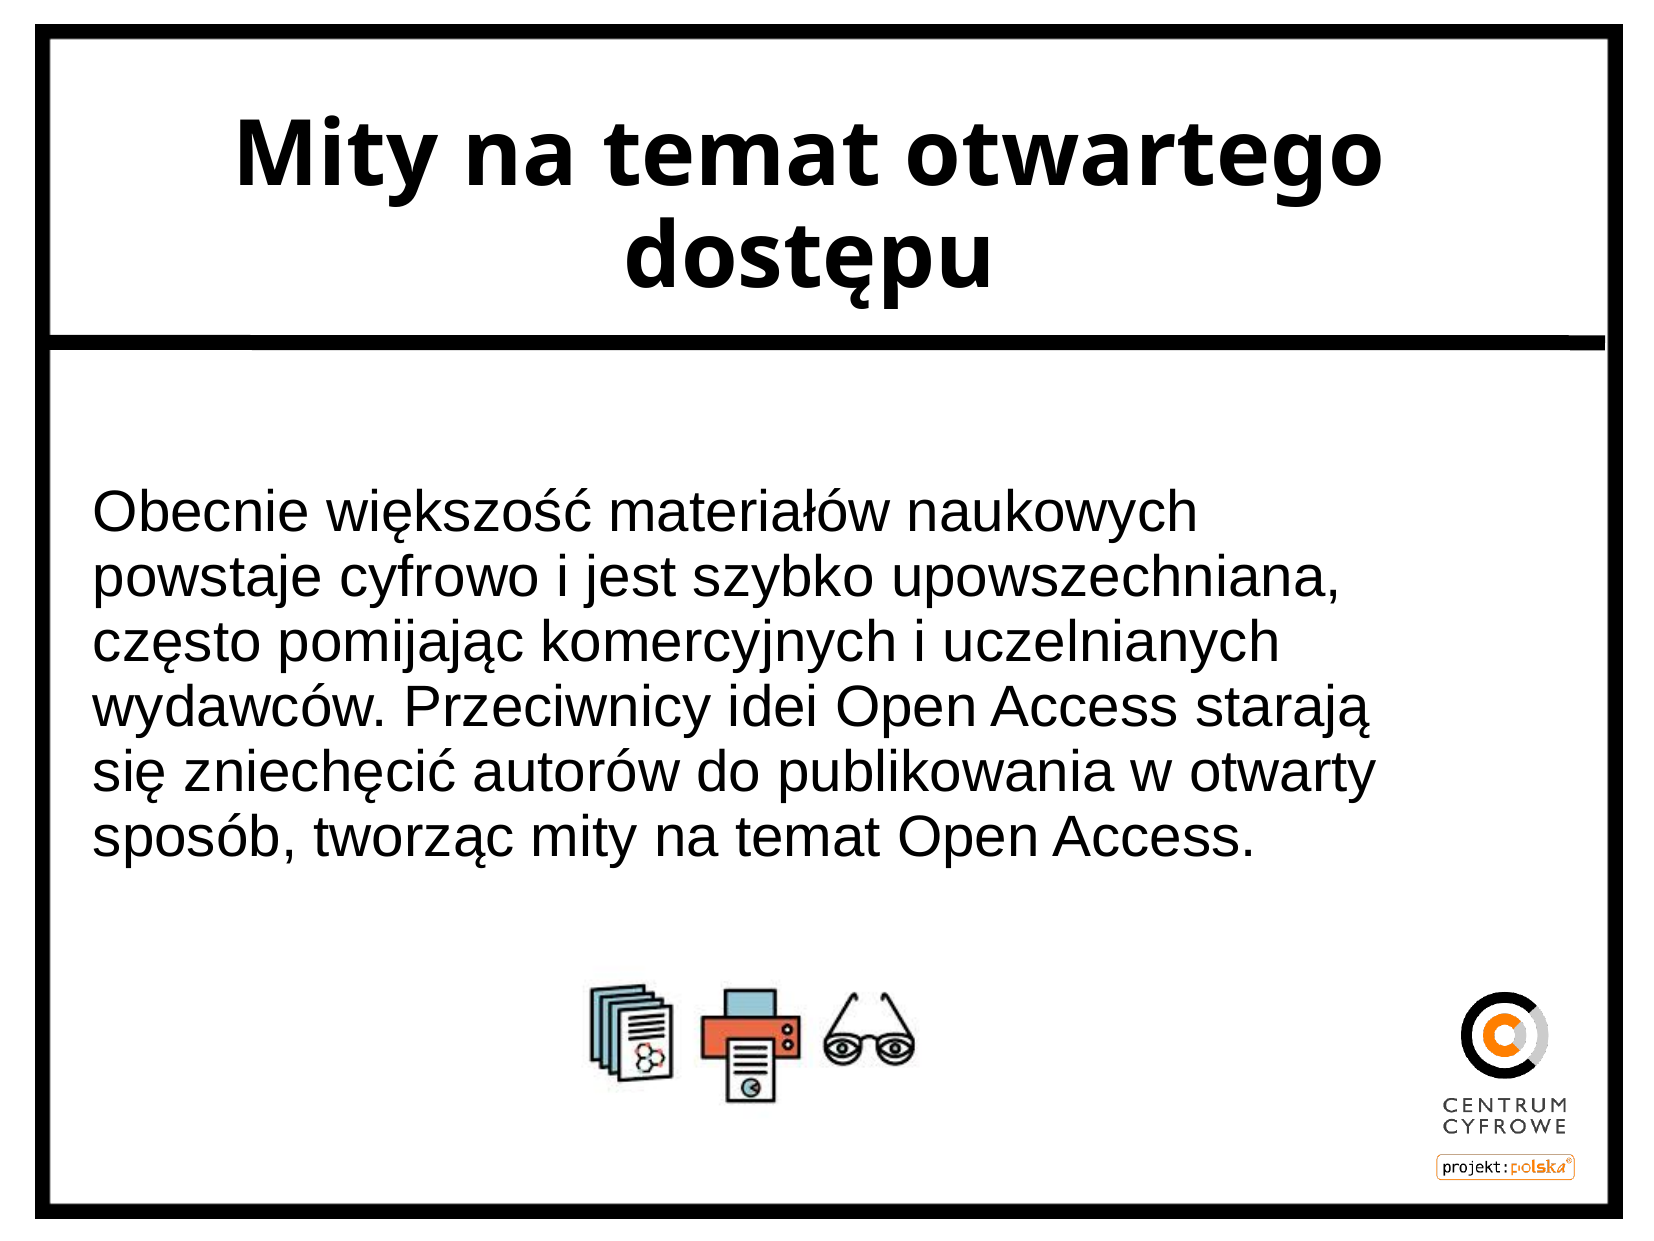

Mity na temat otwartego dostępu
Obecnie większość materiałów naukowych powstaje cyfrowo i jest szybko upowszechniana, często pomijając komercyjnych i uczelnianych wydawców. Przeciwnicy idei Open Access starają się zniechęcić autorów do publikowania w otwarty sposób, tworząc mity na temat Open Access.